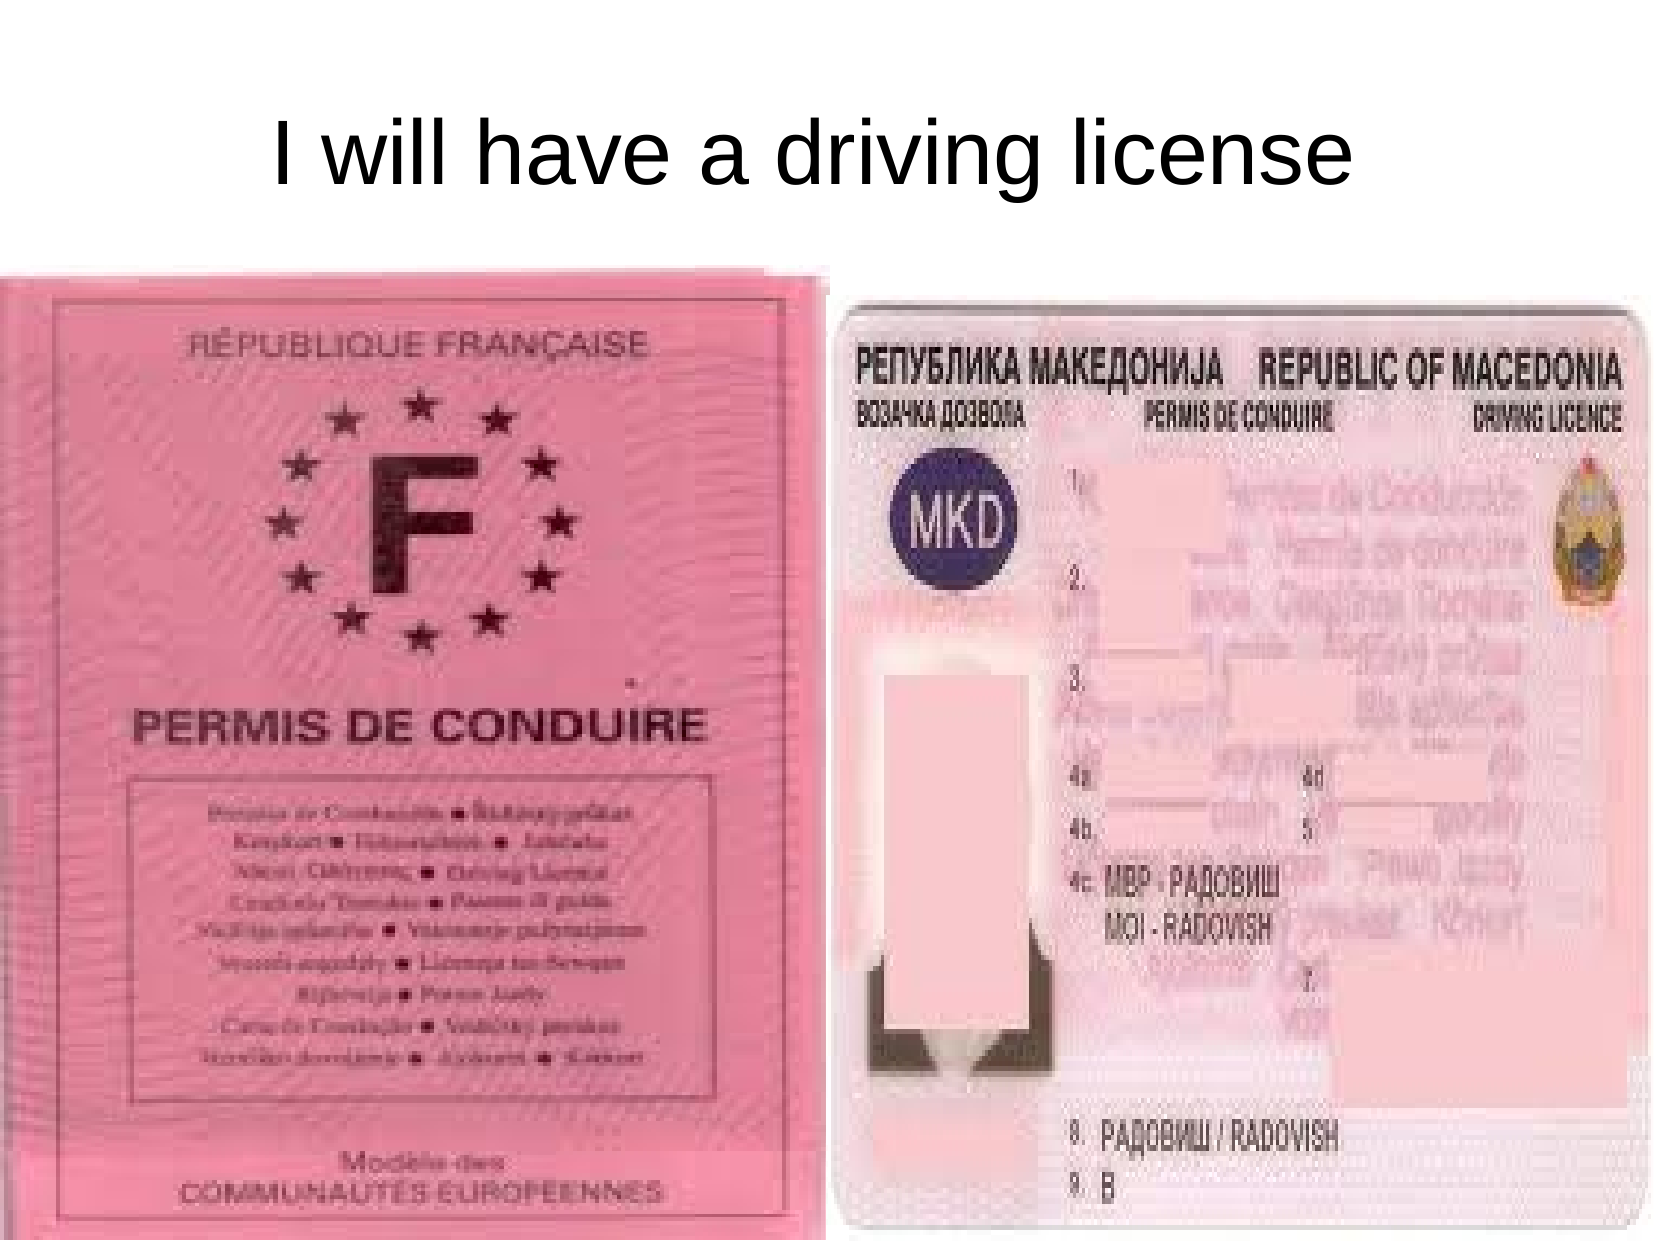

# I will have a driving license